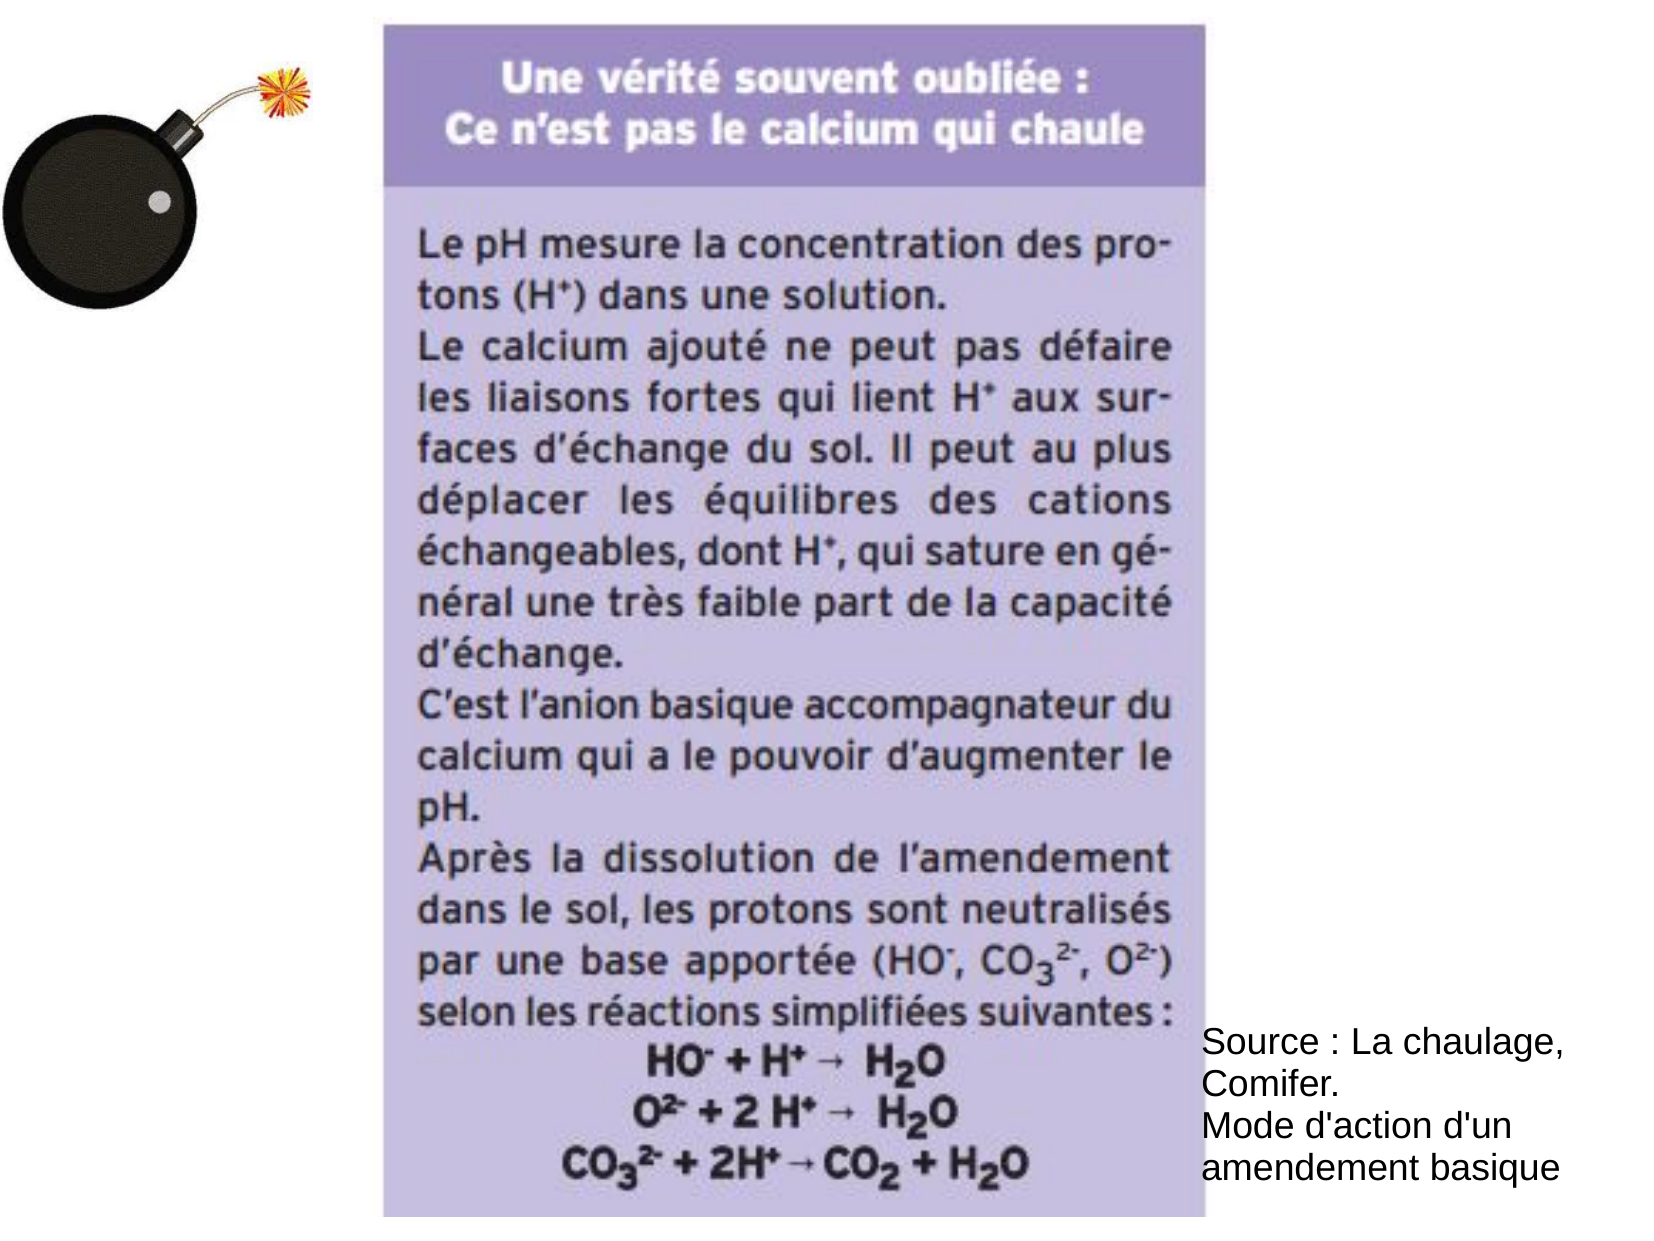

Source : La chaulage, Comifer.
Mode d'action d'un amendement basique